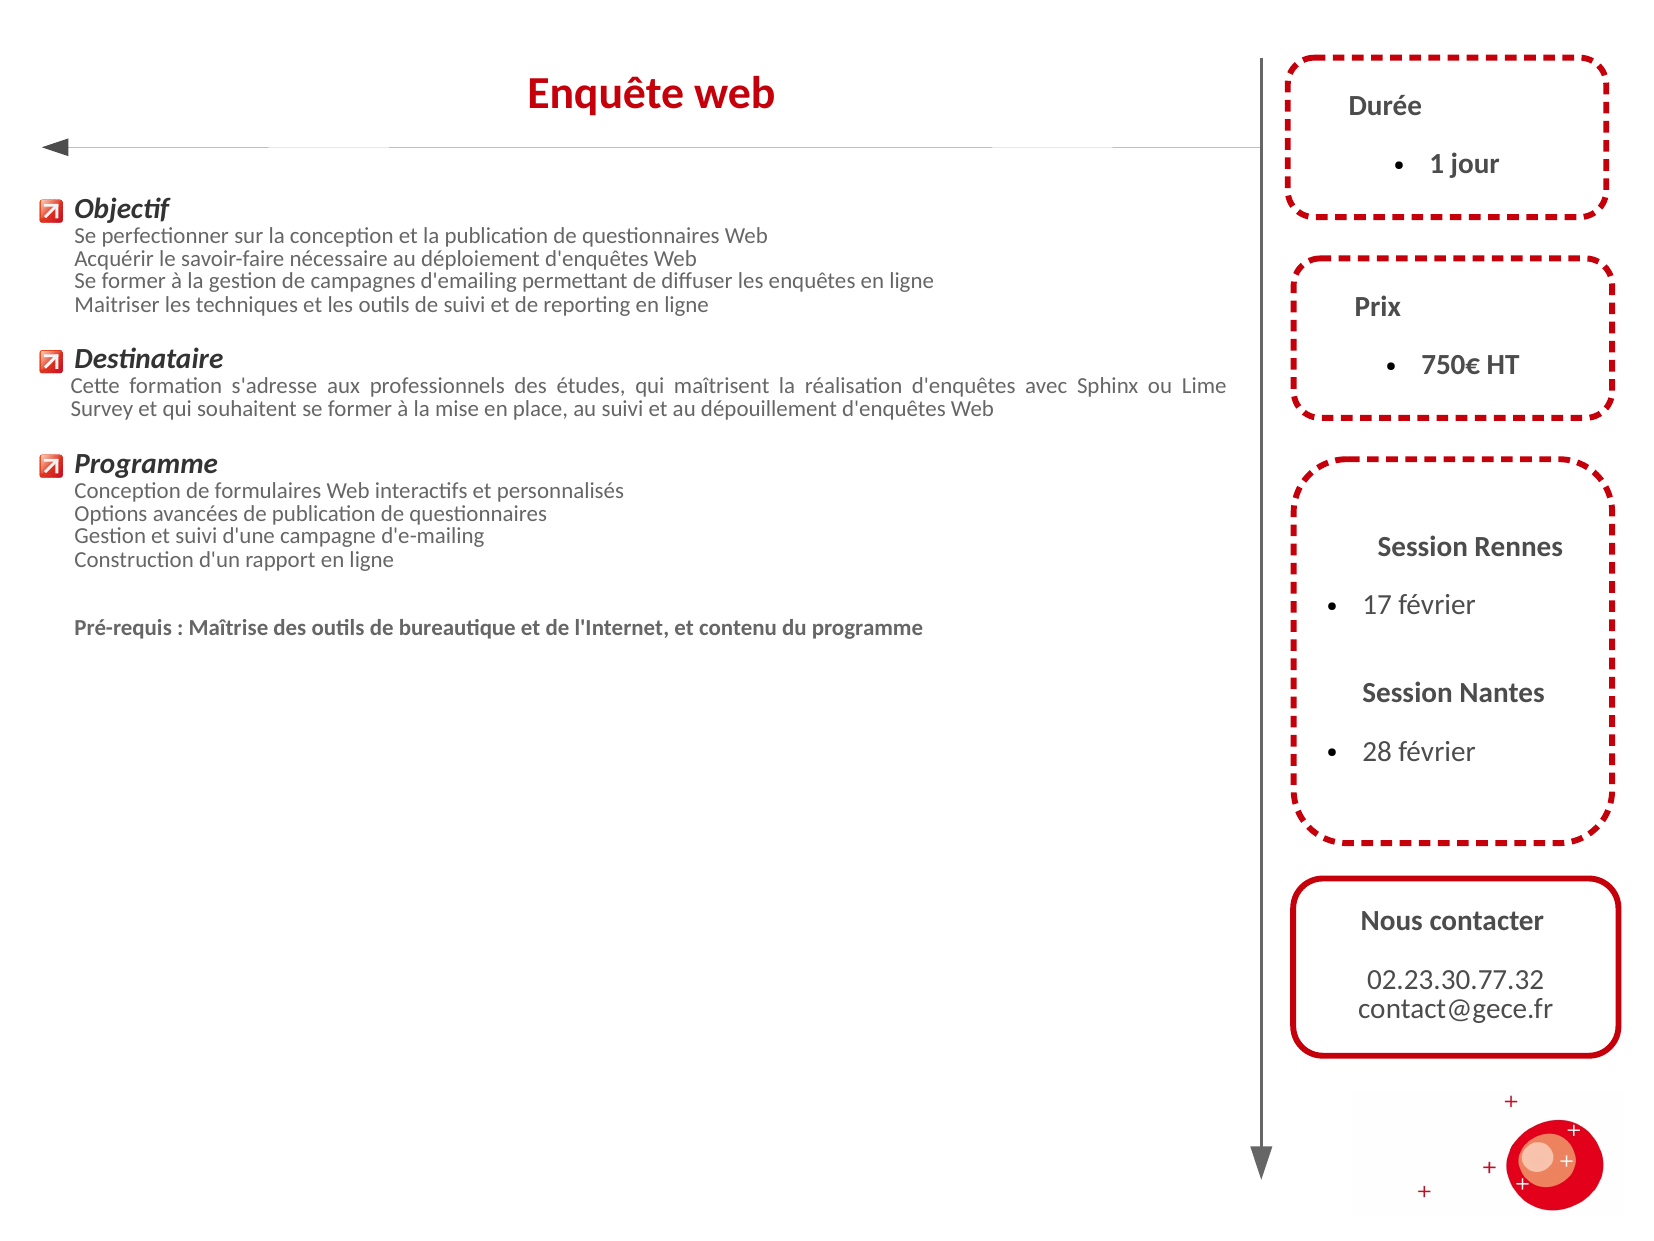

| Enquête web |
| --- |
Durée
1 jour
| Objectif  Se perfectionner sur la conception et la publication de questionnaires Web Acquérir le savoir-faire nécessaire au déploiement d'enquêtes Web Se former à la gestion de campagnes d'emailing permettant de diffuser les enquêtes en ligne Maitriser les techniques et les outils de suivi et de reporting en ligne Destinataire Cette formation s'adresse aux professionnels des études, qui maîtrisent la réalisation d'enquêtes avec Sphinx ou Lime Survey et qui souhaitent se former à la mise en place, au suivi et au dépouillement d'enquêtes Web Programme  Conception de formulaires Web interactifs et personnalisés Options avancées de publication de questionnaires Gestion et suivi d'une campagne d'e-mailing Construction d'un rapport en ligne Pré-requis : Maîtrise des outils de bureautique et de l'Internet, et contenu du programme |
| --- |
Prix
750€ HT
Session Rennes
17 février
Session Nantes
28 février
Nous contacter
02.23.30.77.32
contact@gece.fr